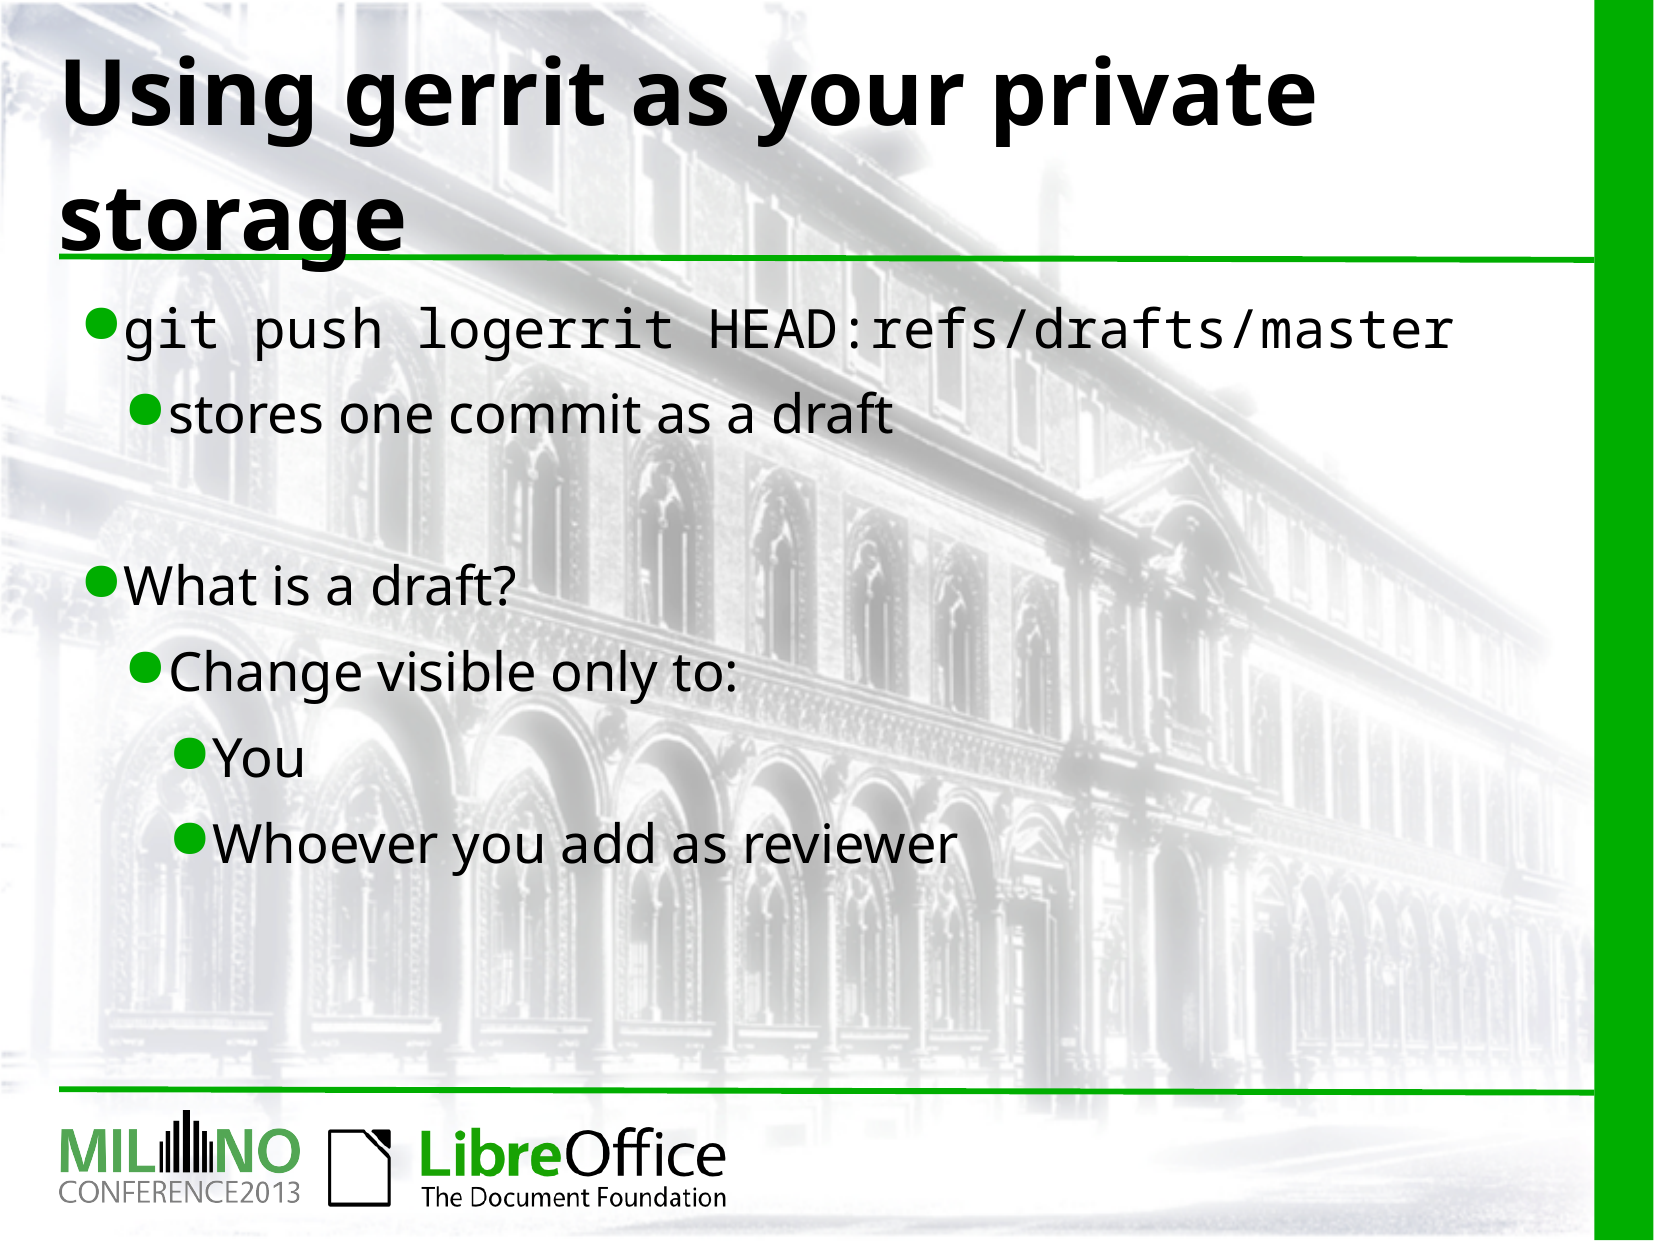

# Using gerrit as your private storage
git push logerrit HEAD:refs/drafts/master
stores one commit as a draft
What is a draft?
Change visible only to:
You
Whoever you add as reviewer